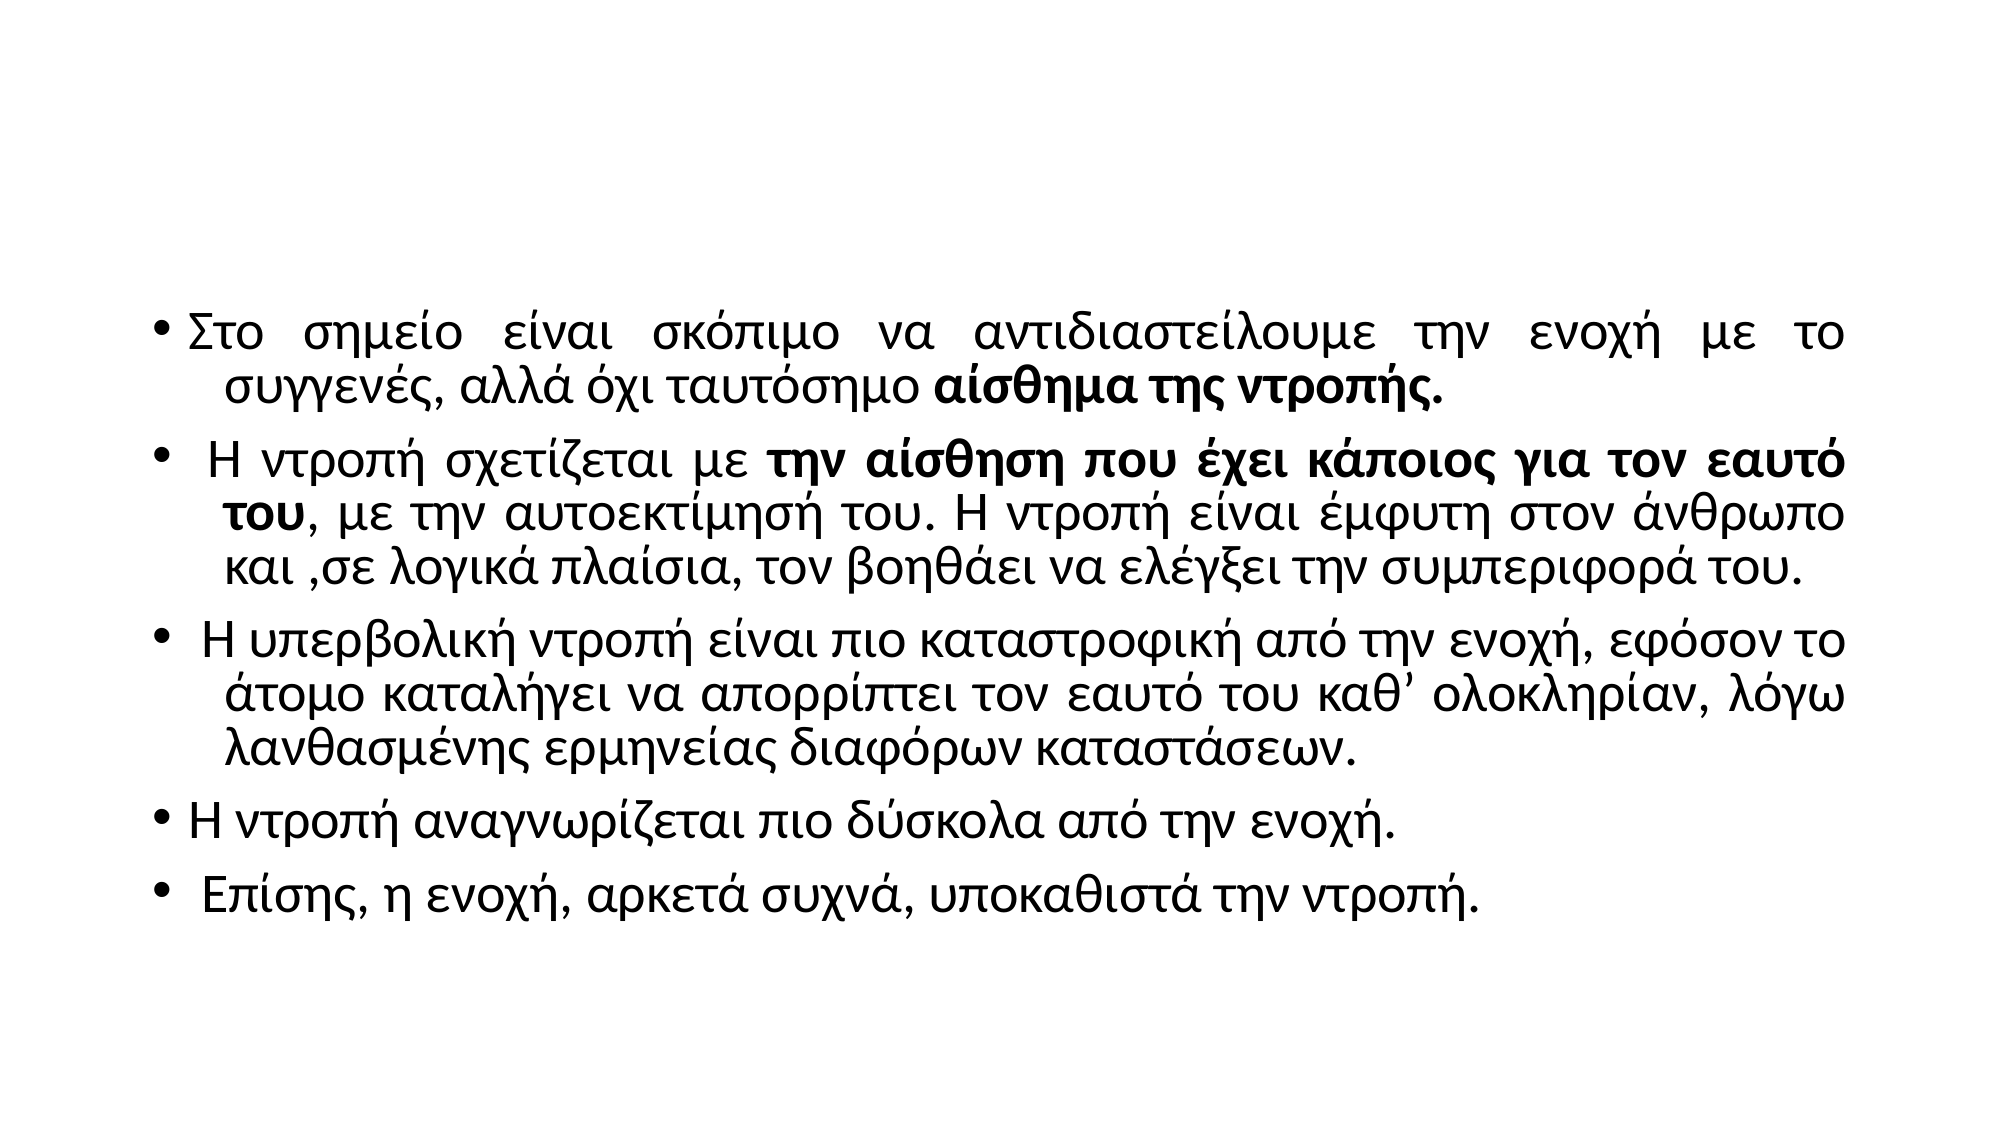

#
Στο σημείο είναι σκόπιμο να αντιδιαστείλουμε την ενοχή με το συγγενές, αλλά όχι ταυτόσημο αίσθημα της ντροπής.
 Η ντροπή σχετίζεται με την αίσθηση που έχει κάποιος για τον εαυτό του, με την αυτοεκτίμησή του. Η ντροπή είναι έμφυτη στον άνθρωπο και ,σε λογικά πλαίσια, τον βοηθάει να ελέγξει την συμπεριφορά του.
 Η υπερβολική ντροπή είναι πιο καταστροφική από την ενοχή, εφόσον το άτομο καταλήγει να απορρίπτει τον εαυτό του καθ’ ολοκληρίαν, λόγω λανθασμένης ερμηνείας διαφόρων καταστάσεων.
Η ντροπή αναγνωρίζεται πιο δύσκολα από την ενοχή.
 Επίσης, η ενοχή, αρκετά συχνά, υποκαθιστά την ντροπή.